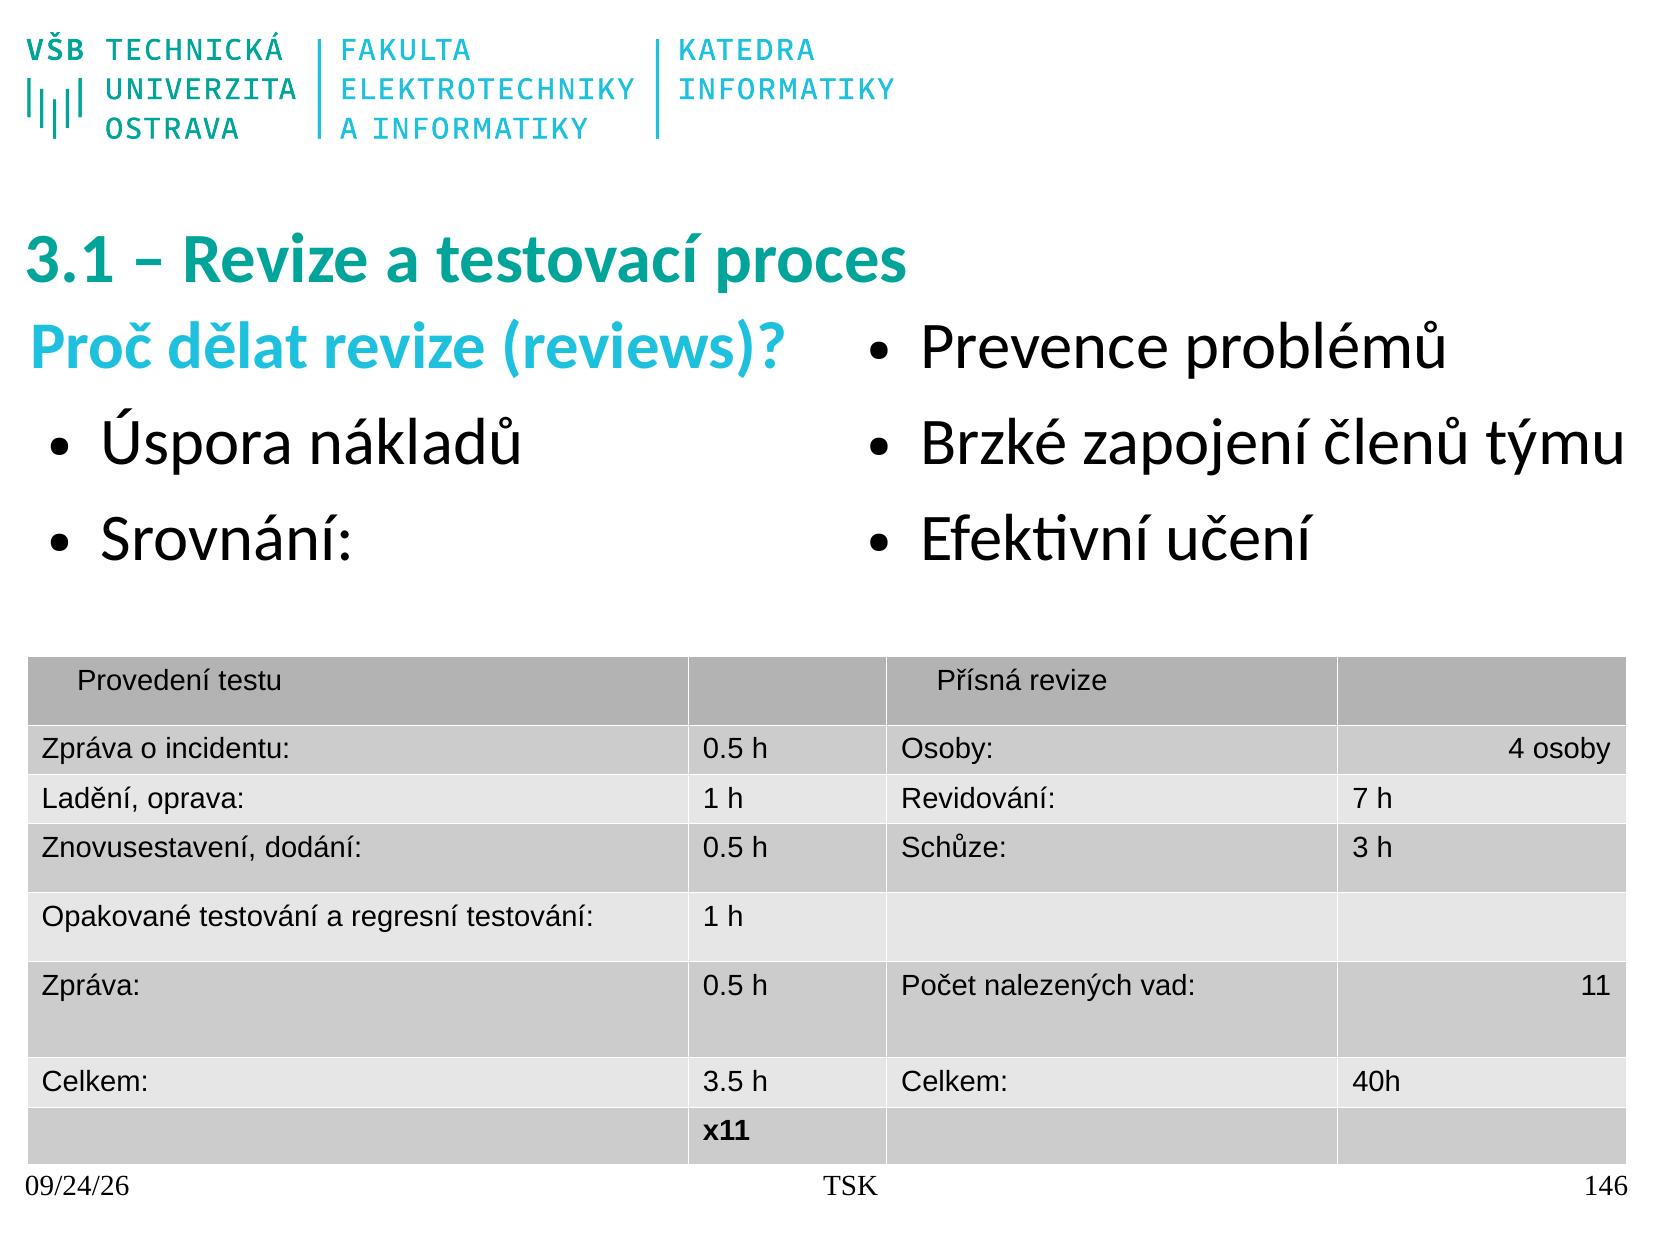

# 3.1 – Revize a testovací proces
Proč dělat revize (reviews)?
Úspora nákladů
Srovnání:
Prevence problémů
Brzké zapojení členů týmu
Efektivní učení
| Provedení testu | | Přísná revize | |
| --- | --- | --- | --- |
| Zpráva o incidentu: | 0.5 h | Osoby: | 4 osoby |
| Ladění, oprava: | 1 h | Revidování: | 7 h |
| Znovusestavení, dodání: | 0.5 h | Schůze: | 3 h |
| Opakované testování a regresní testování: | 1 h | | |
| Zpráva: | 0.5 h | Počet nalezených vad: | 11 |
| Celkem: | 3.5 h | Celkem: | 40h |
| | x11 | | |
TSK
146